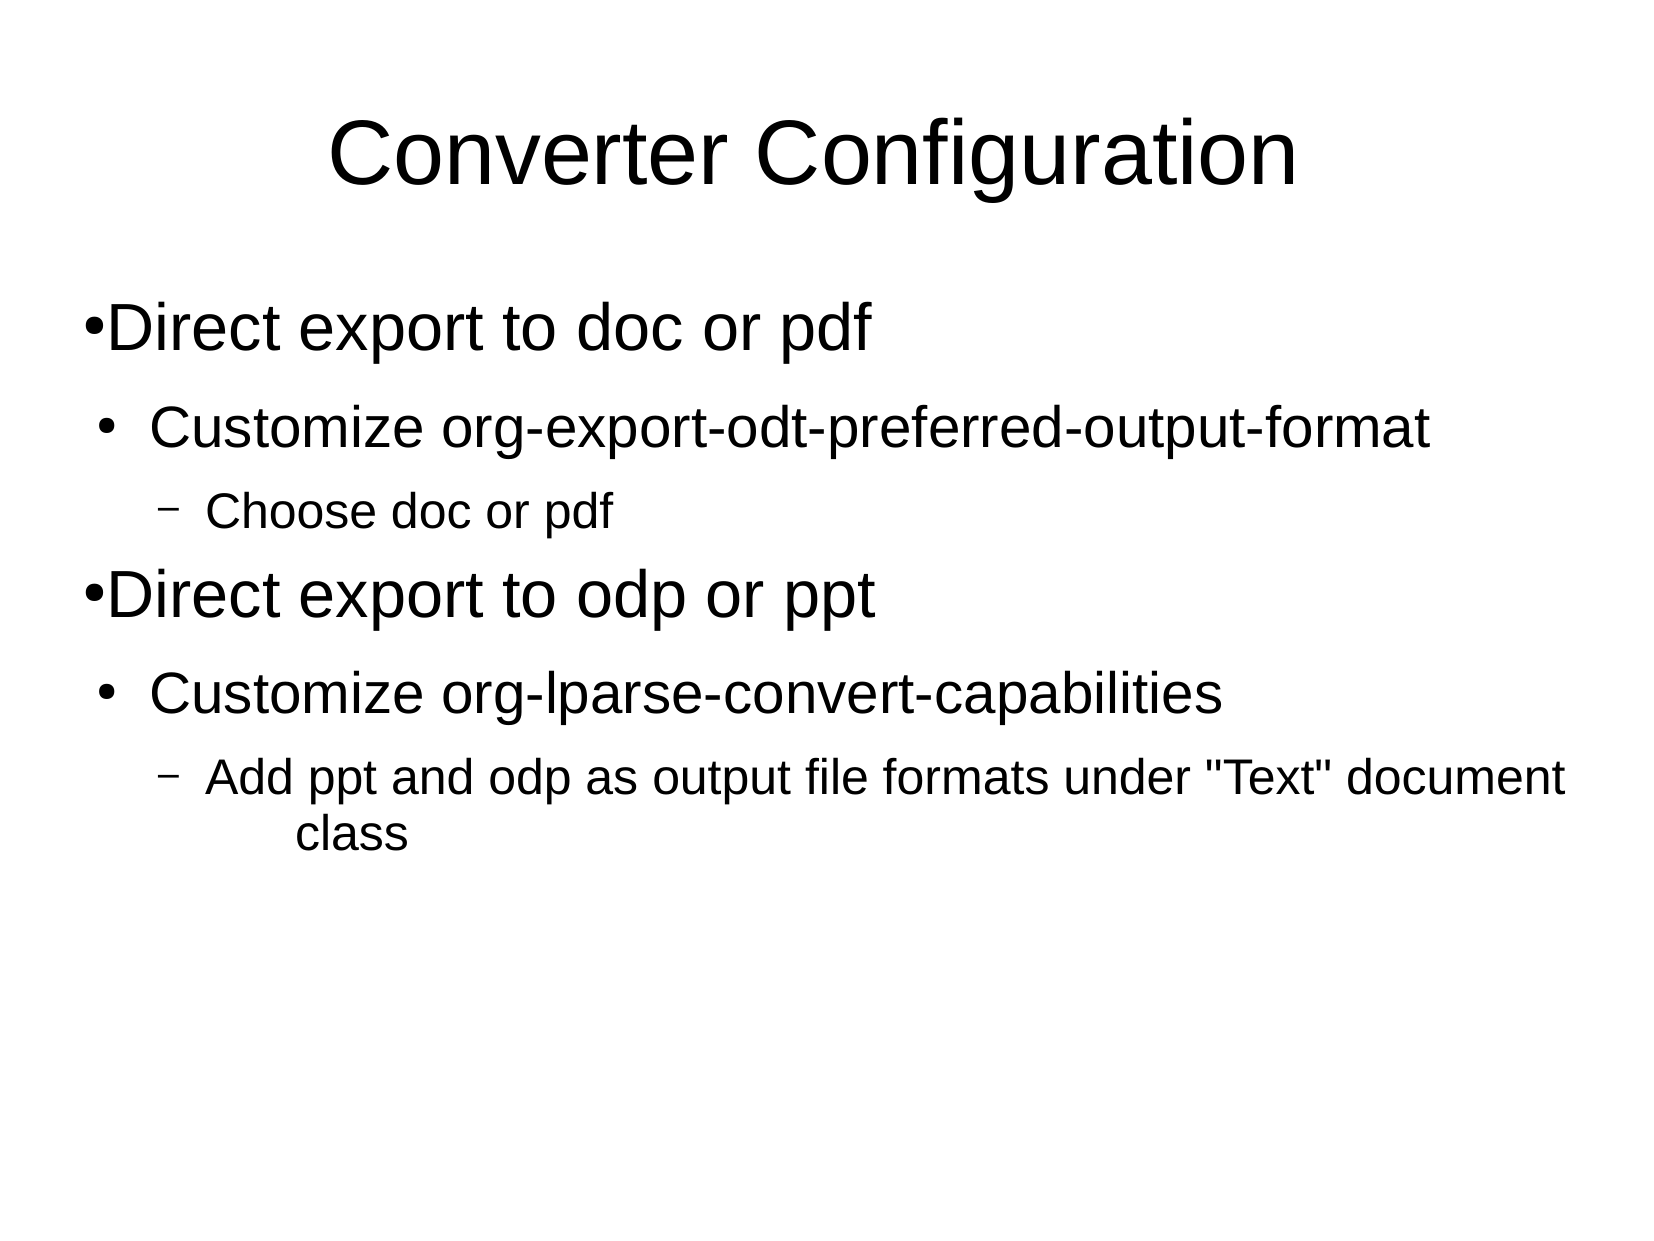

# Converter Configuration
Direct export to doc or pdf
Customize org-export-odt-preferred-output-format
Choose doc or pdf
Direct export to odp or ppt
Customize org-lparse-convert-capabilities
Add ppt and odp as output file formats under "Text" document class